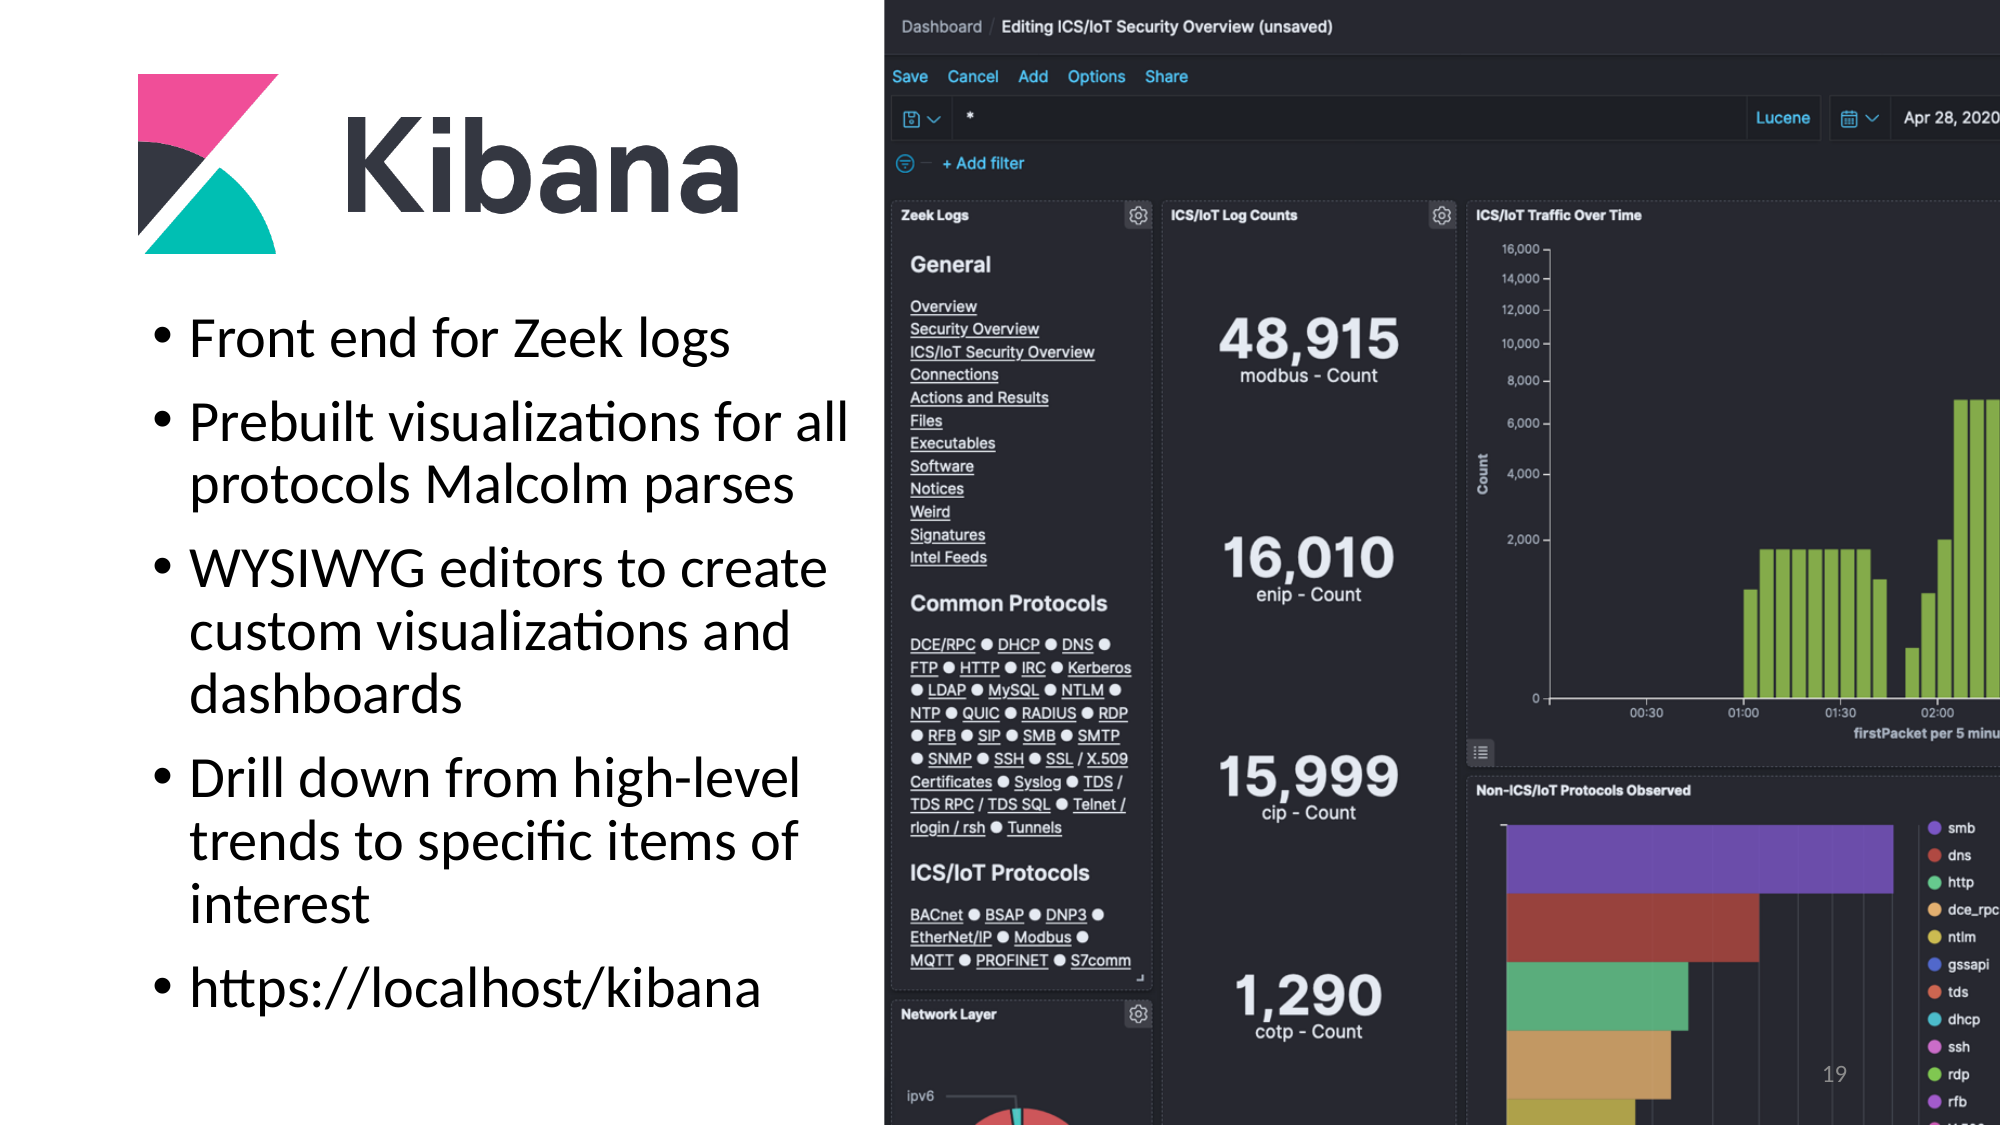

# Front end for Zeek logs
Prebuilt visualizations for all protocols Malcolm parses
WYSIWYG editors to create custom visualizations and dashboards
Drill down from high-level trends to specific items of interest
https://localhost/kibana